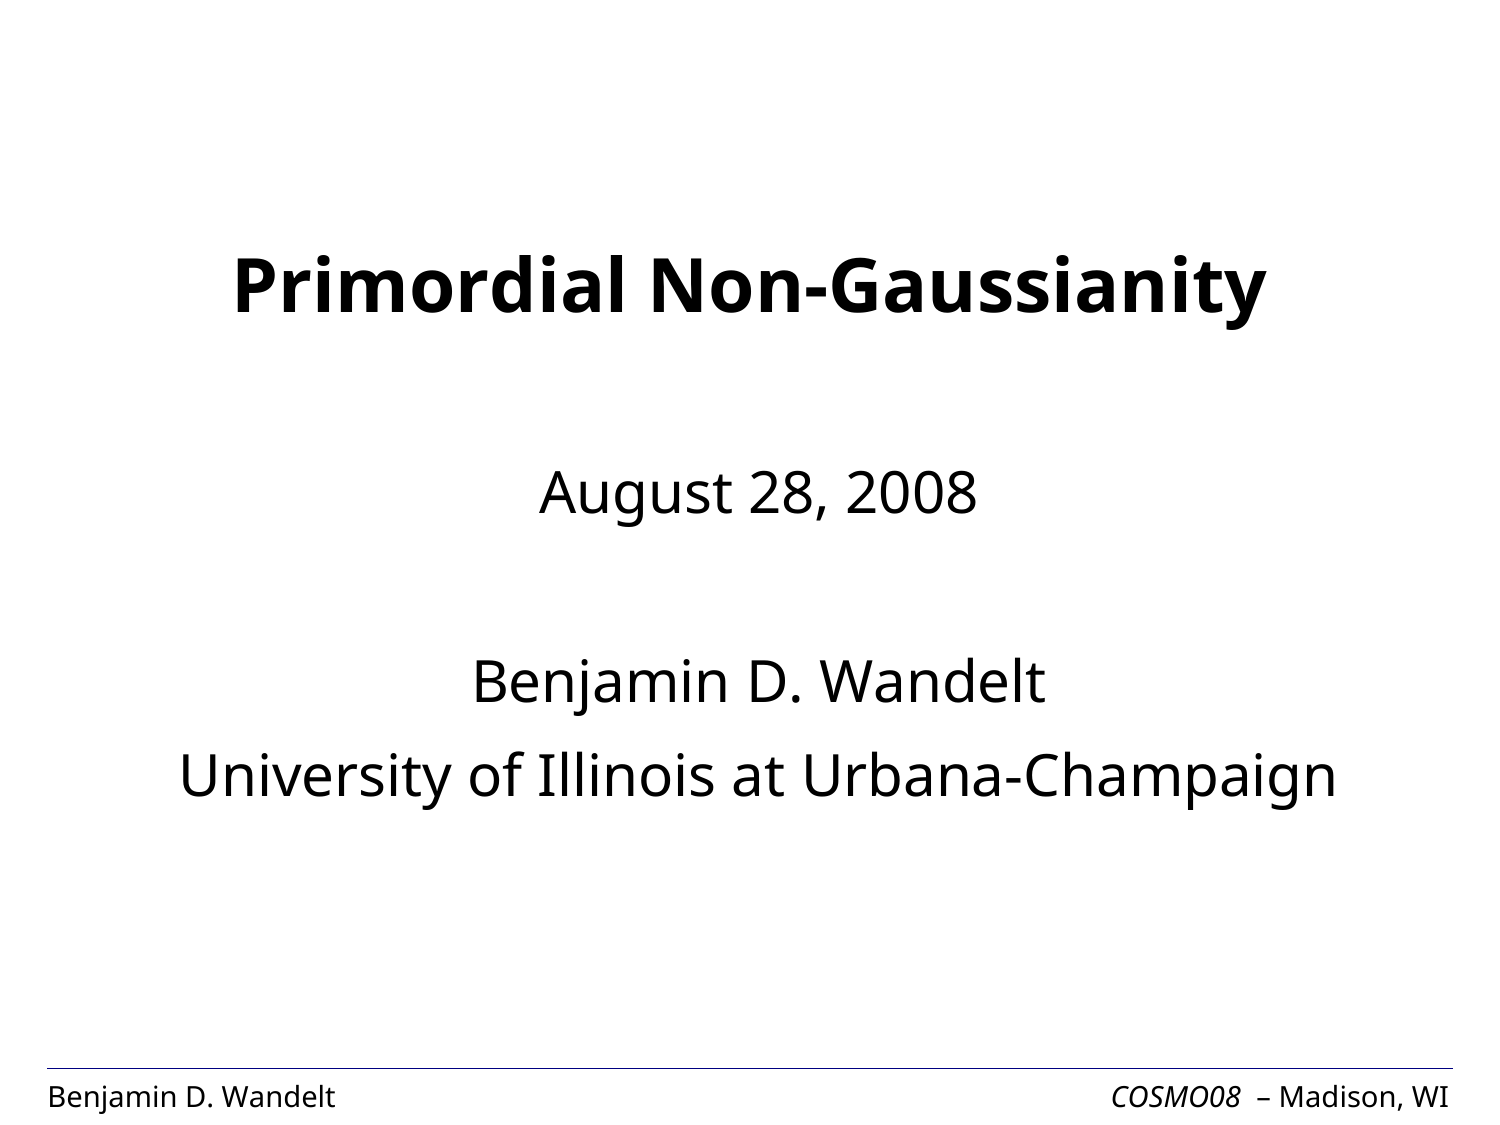

# Primordial Non-Gaussianity
August 28, 2008
Benjamin D. Wandelt
University of Illinois at Urbana-Champaign
August 2, 2008